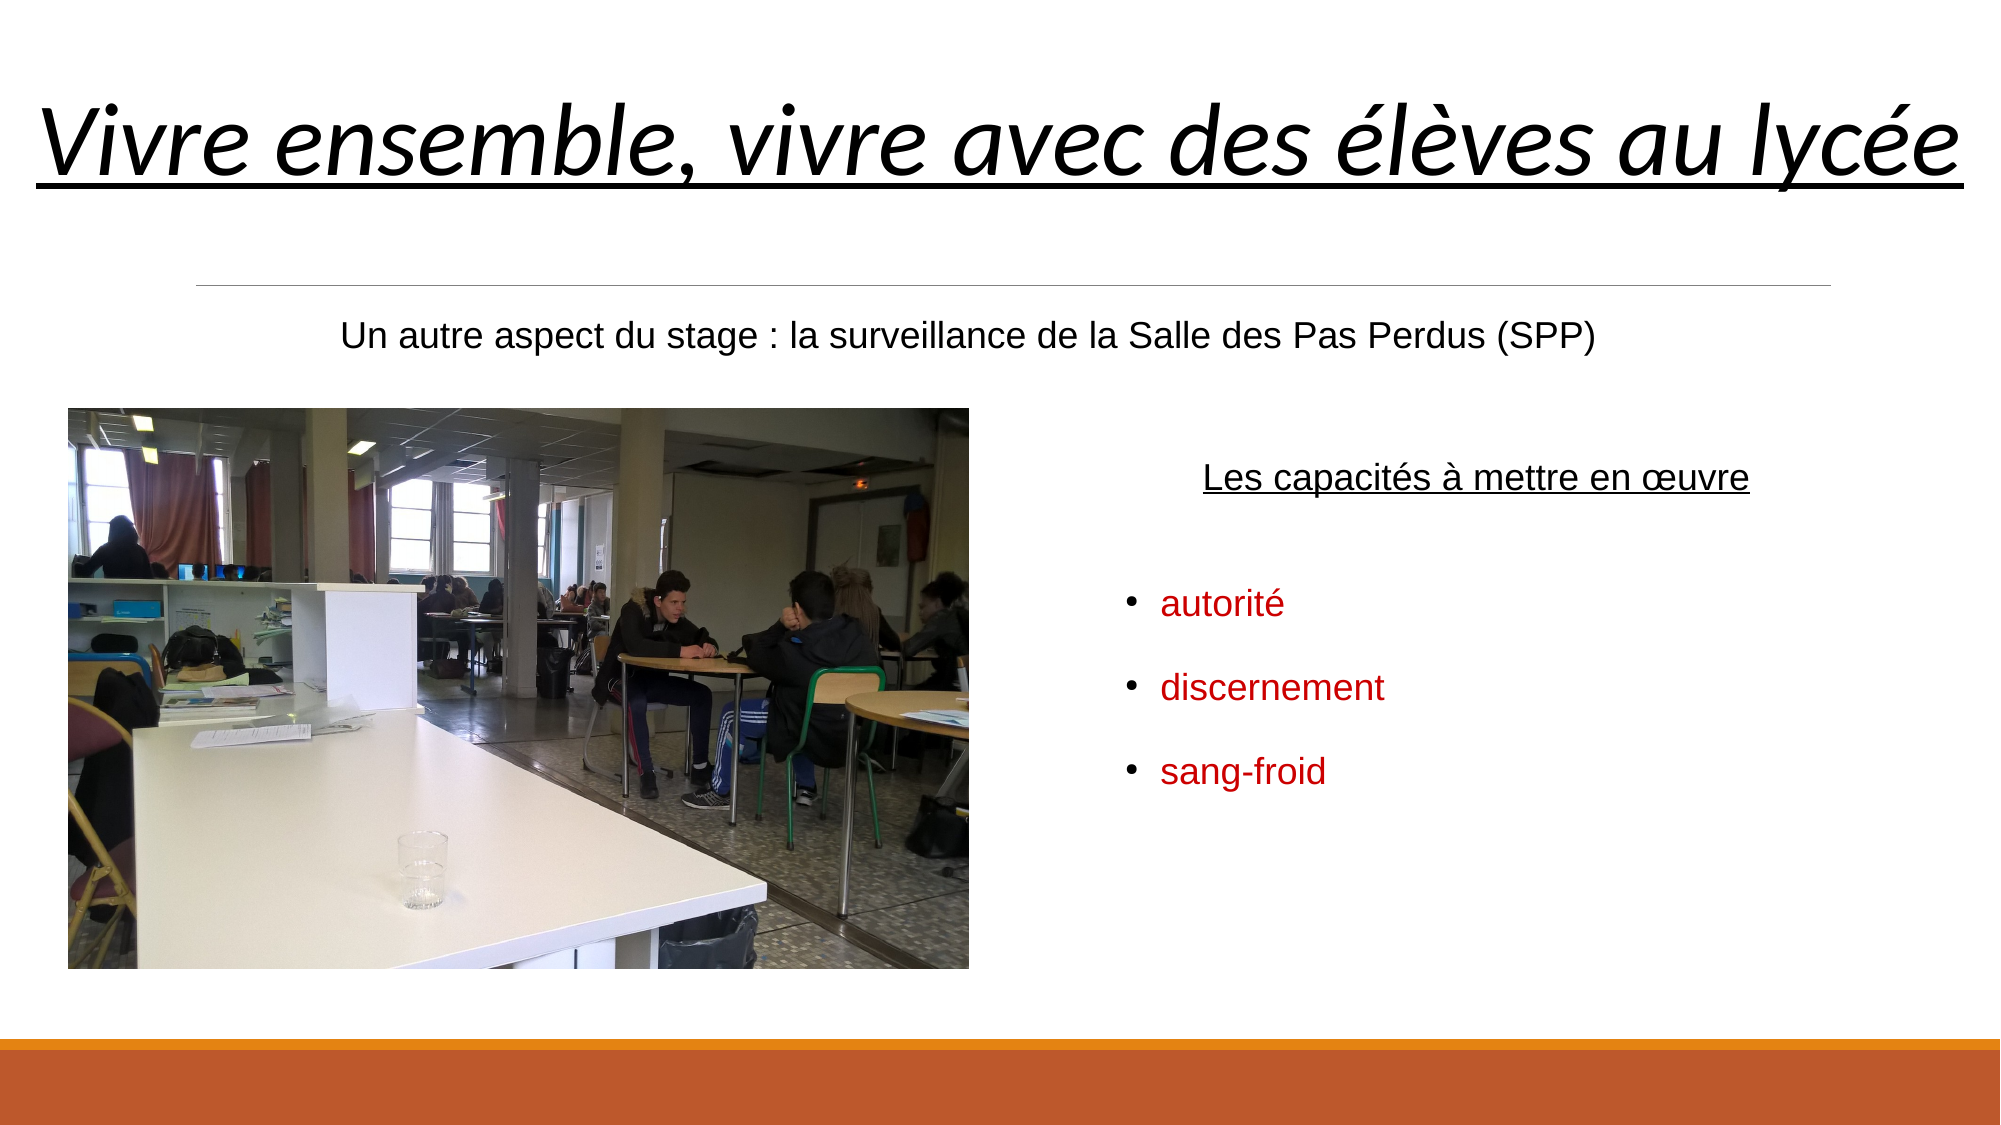

Vivre ensemble, vivre avec des élèves au lycée
Un autre aspect du stage : la surveillance de la Salle des Pas Perdus (SPP)
Les capacités à mettre en œuvre
autorité
discernement
sang-froid